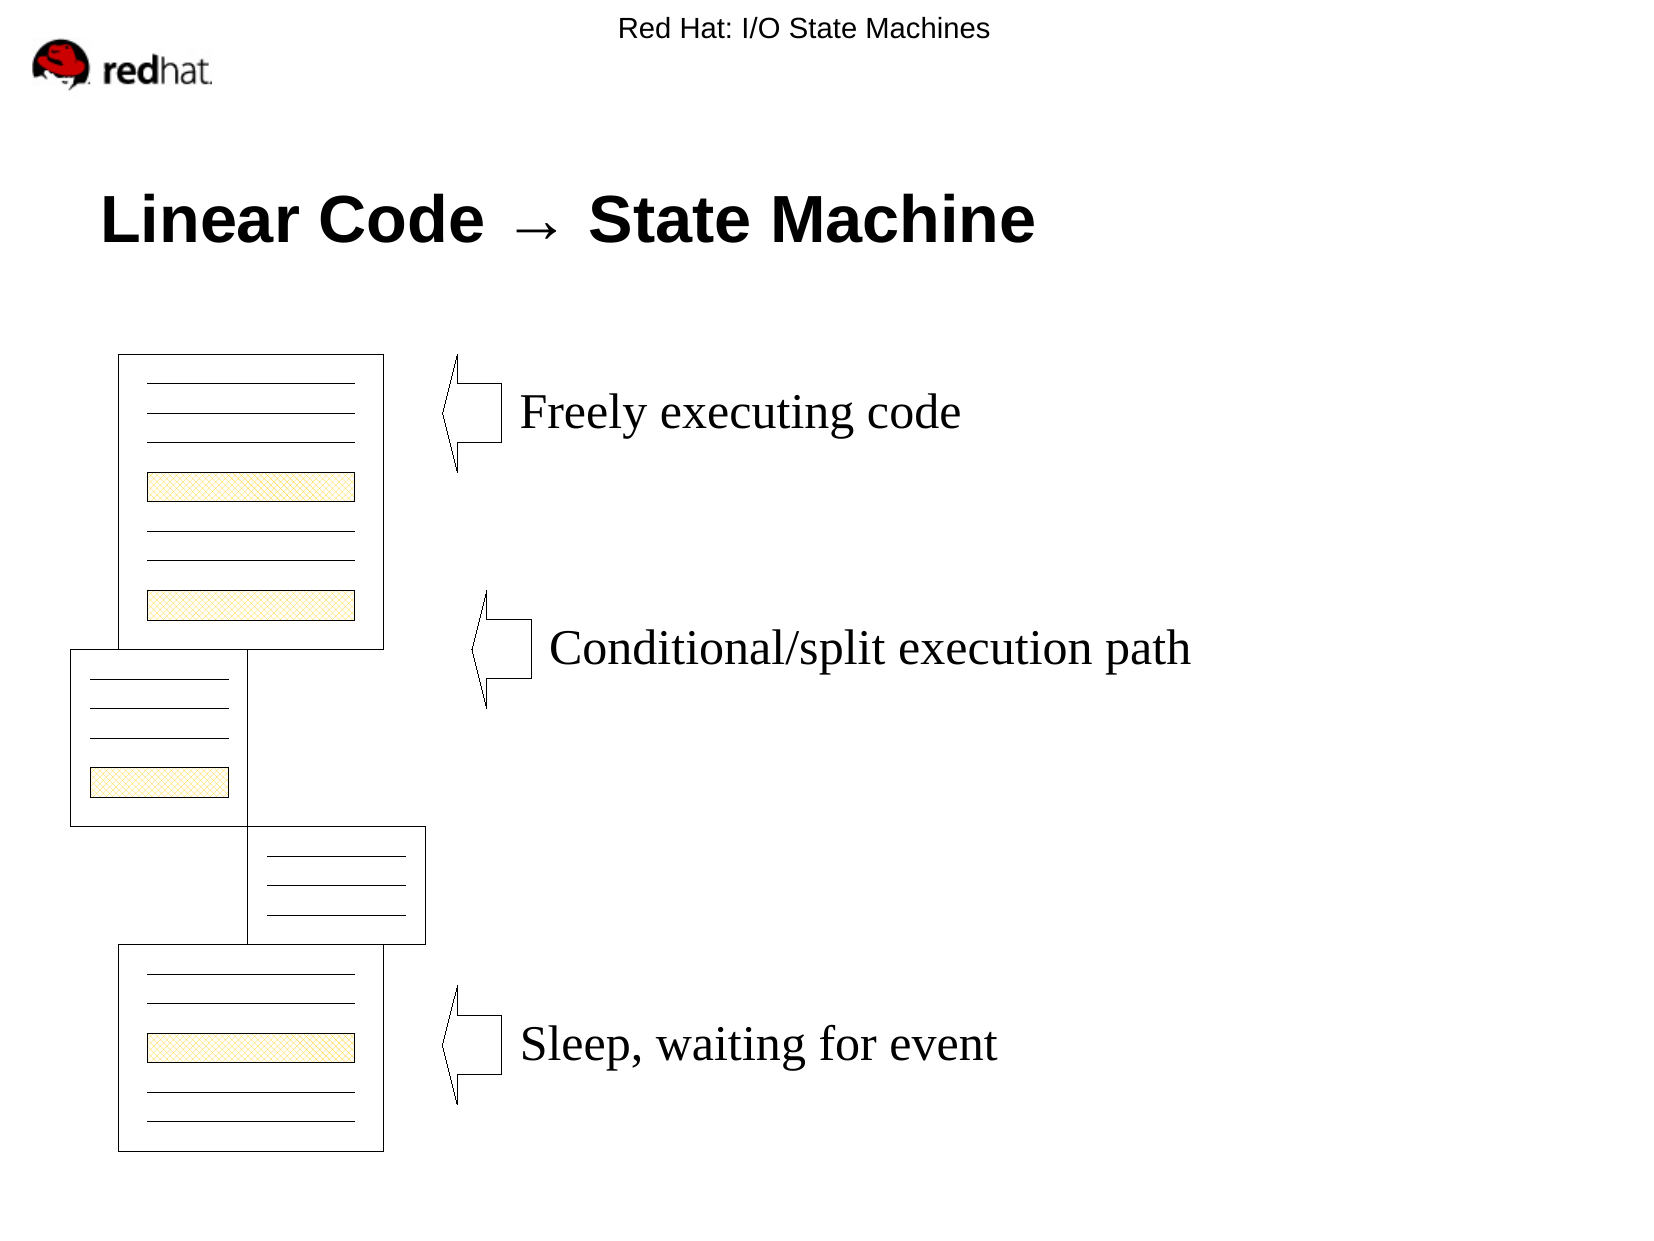

# Linear Code → State Machine
Freely executing code
Conditional/split execution path
Sleep, waiting for event